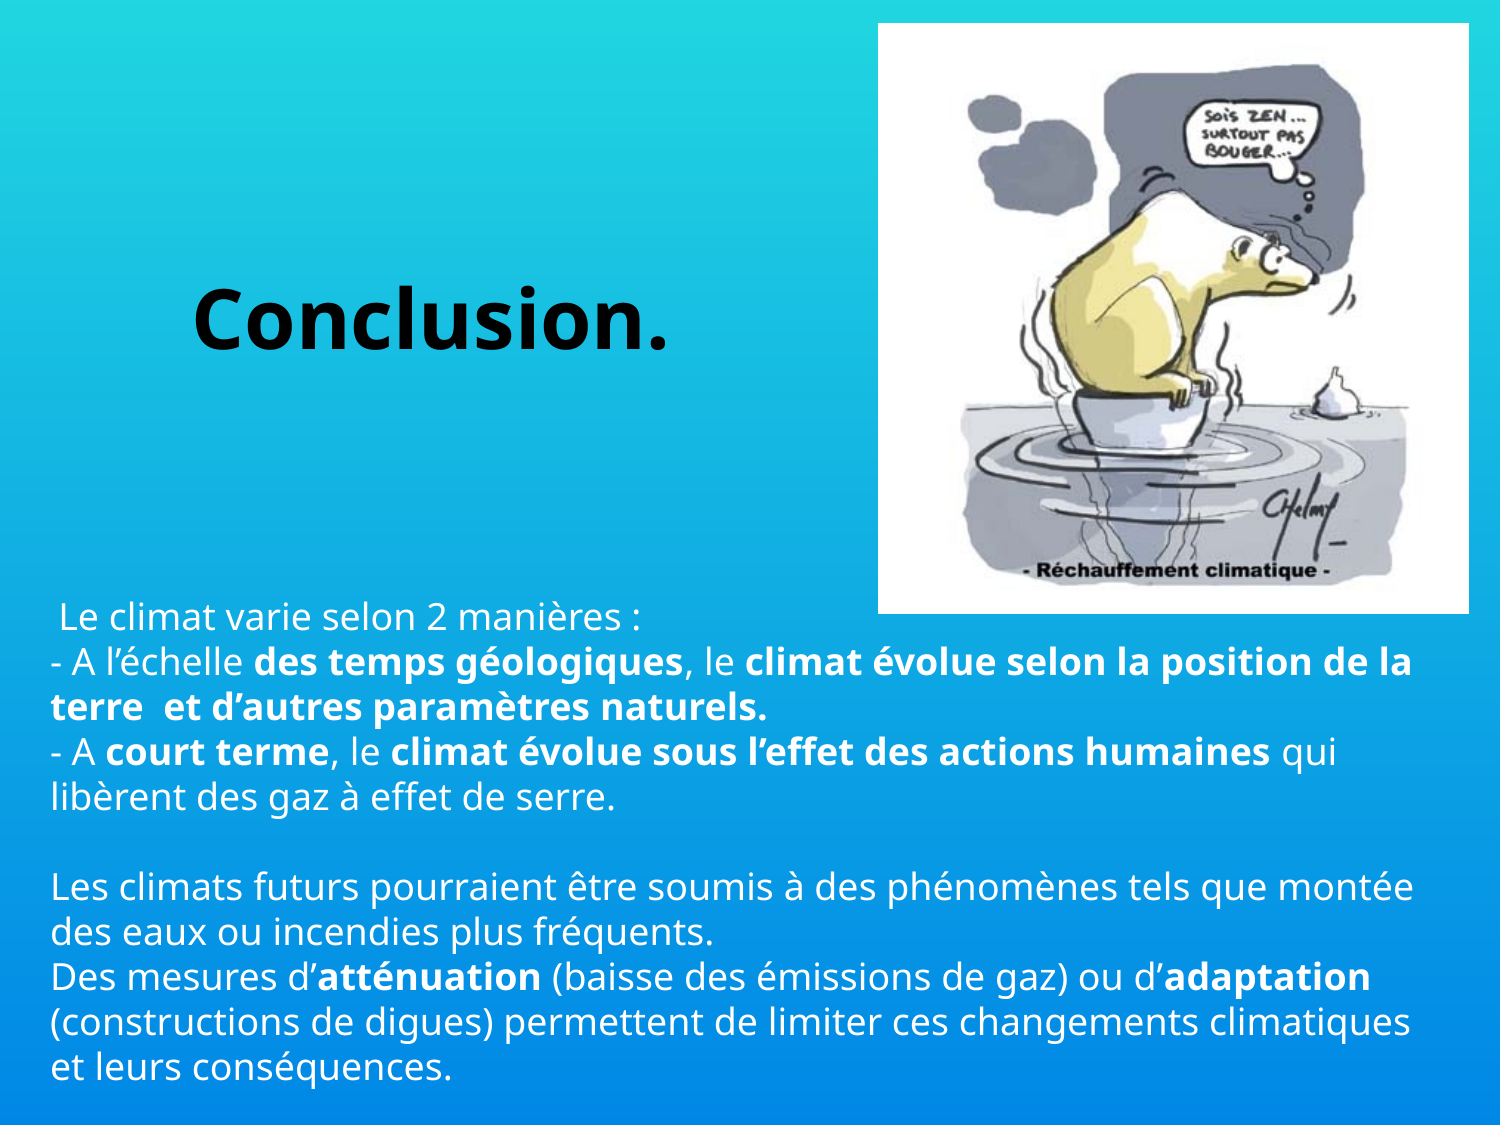

# Conclusion.
 Le climat varie selon 2 manières :
- A l’échelle des temps géologiques, le climat évolue selon la position de la terre et d’autres paramètres naturels.
- A court terme, le climat évolue sous l’effet des actions humaines qui libèrent des gaz à effet de serre.
Les climats futurs pourraient être soumis à des phénomènes tels que montée des eaux ou incendies plus fréquents.
Des mesures d’atténuation (baisse des émissions de gaz) ou d’adaptation (constructions de digues) permettent de limiter ces changements climatiques et leurs conséquences.